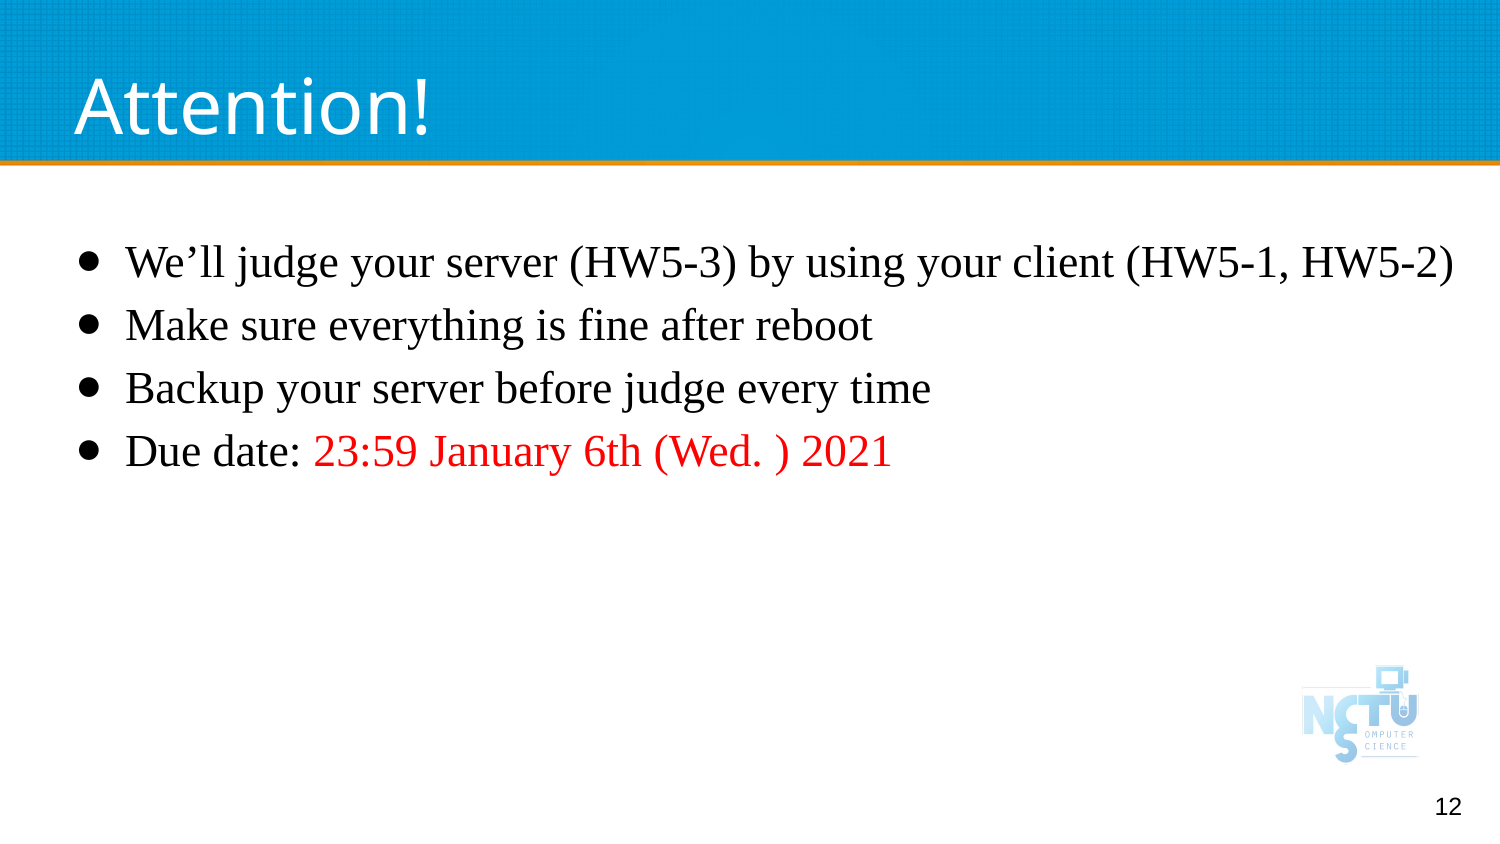

# Attention!
We’ll judge your server (HW5-3) by using your client (HW5-1, HW5-2)
Make sure everything is fine after reboot
Backup your server before judge every time
Due date: 23:59 January 6th (Wed. ) 2021